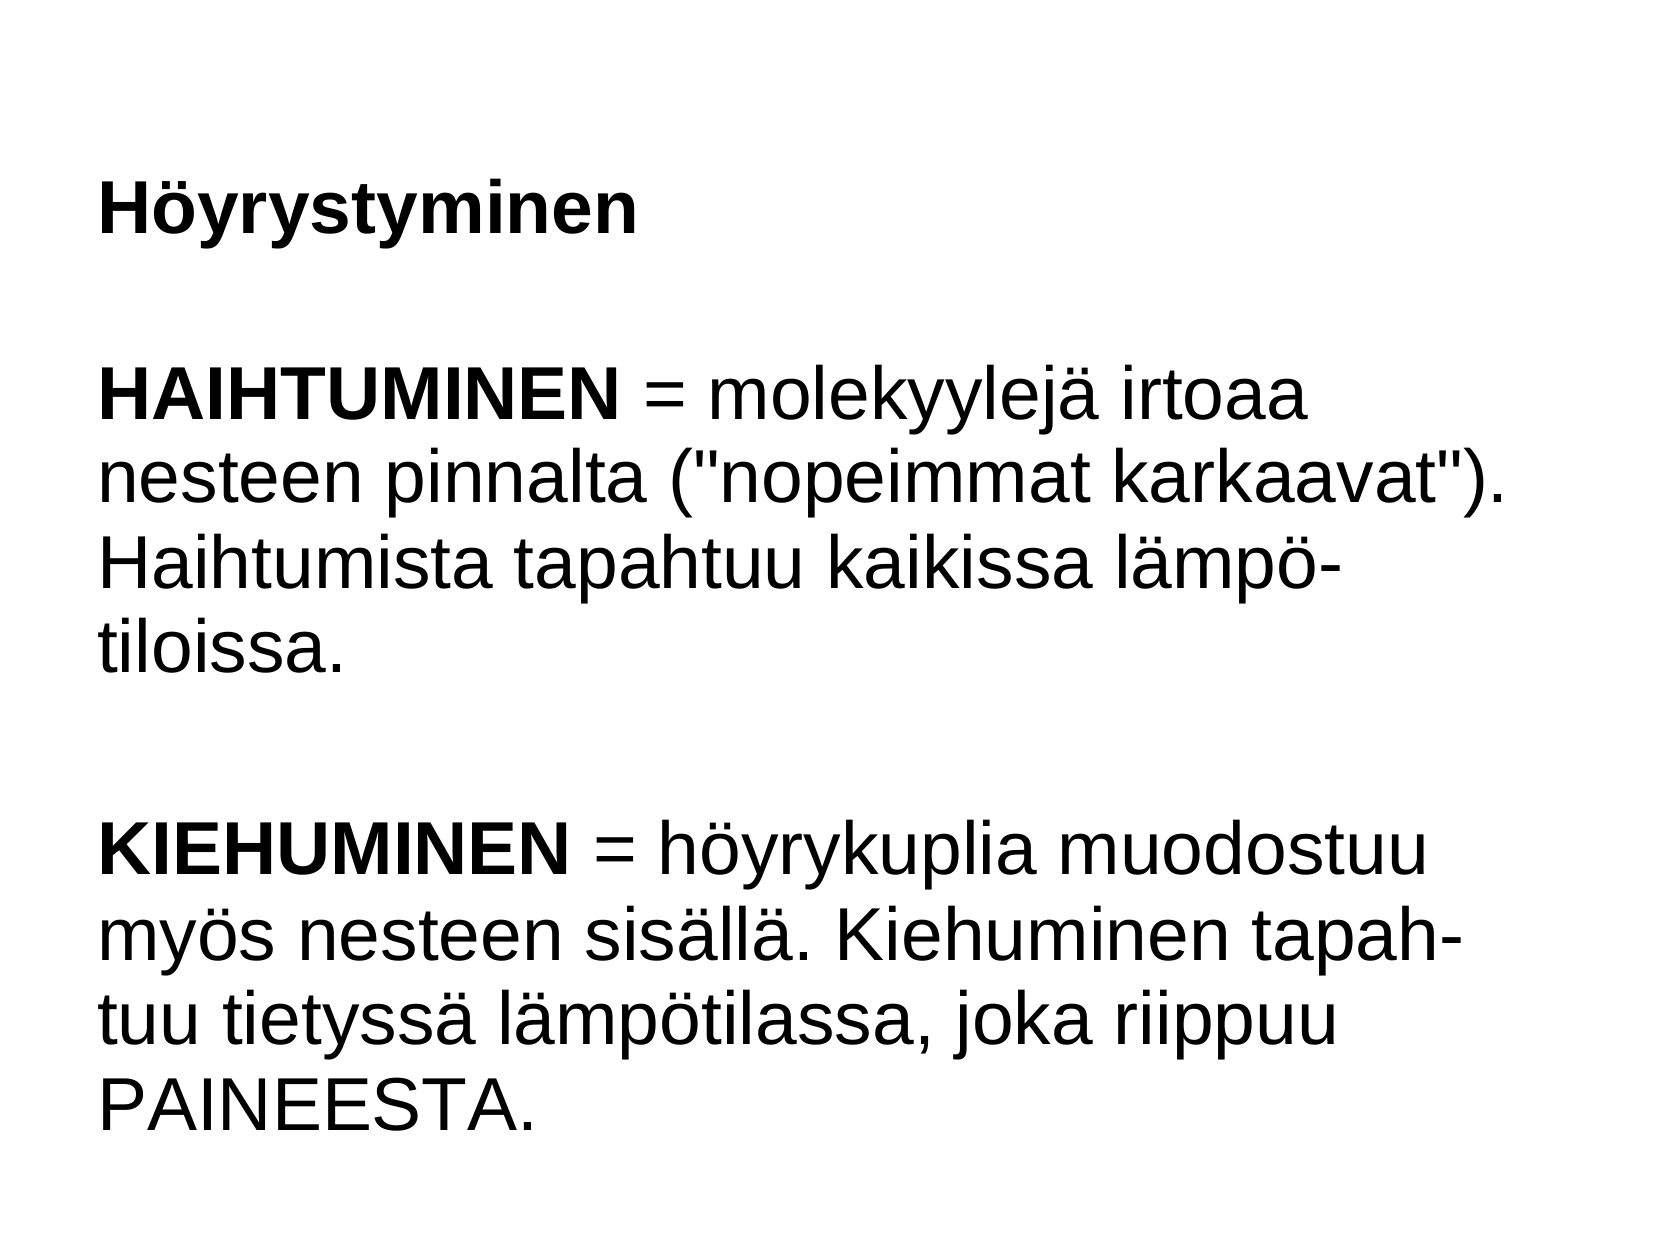

Höyrystyminen
HAIHTUMINEN = molekyylejä irtoaa nesteen pinnalta ("nopeimmat karkaavat").
Haihtumista tapahtuu kaikissa lämpö-tiloissa.
KIEHUMINEN = höyrykuplia muodostuu
myös nesteen sisällä. Kiehuminen tapah-tuu tietyssä lämpötilassa, joka riippuu
PAINEESTA.